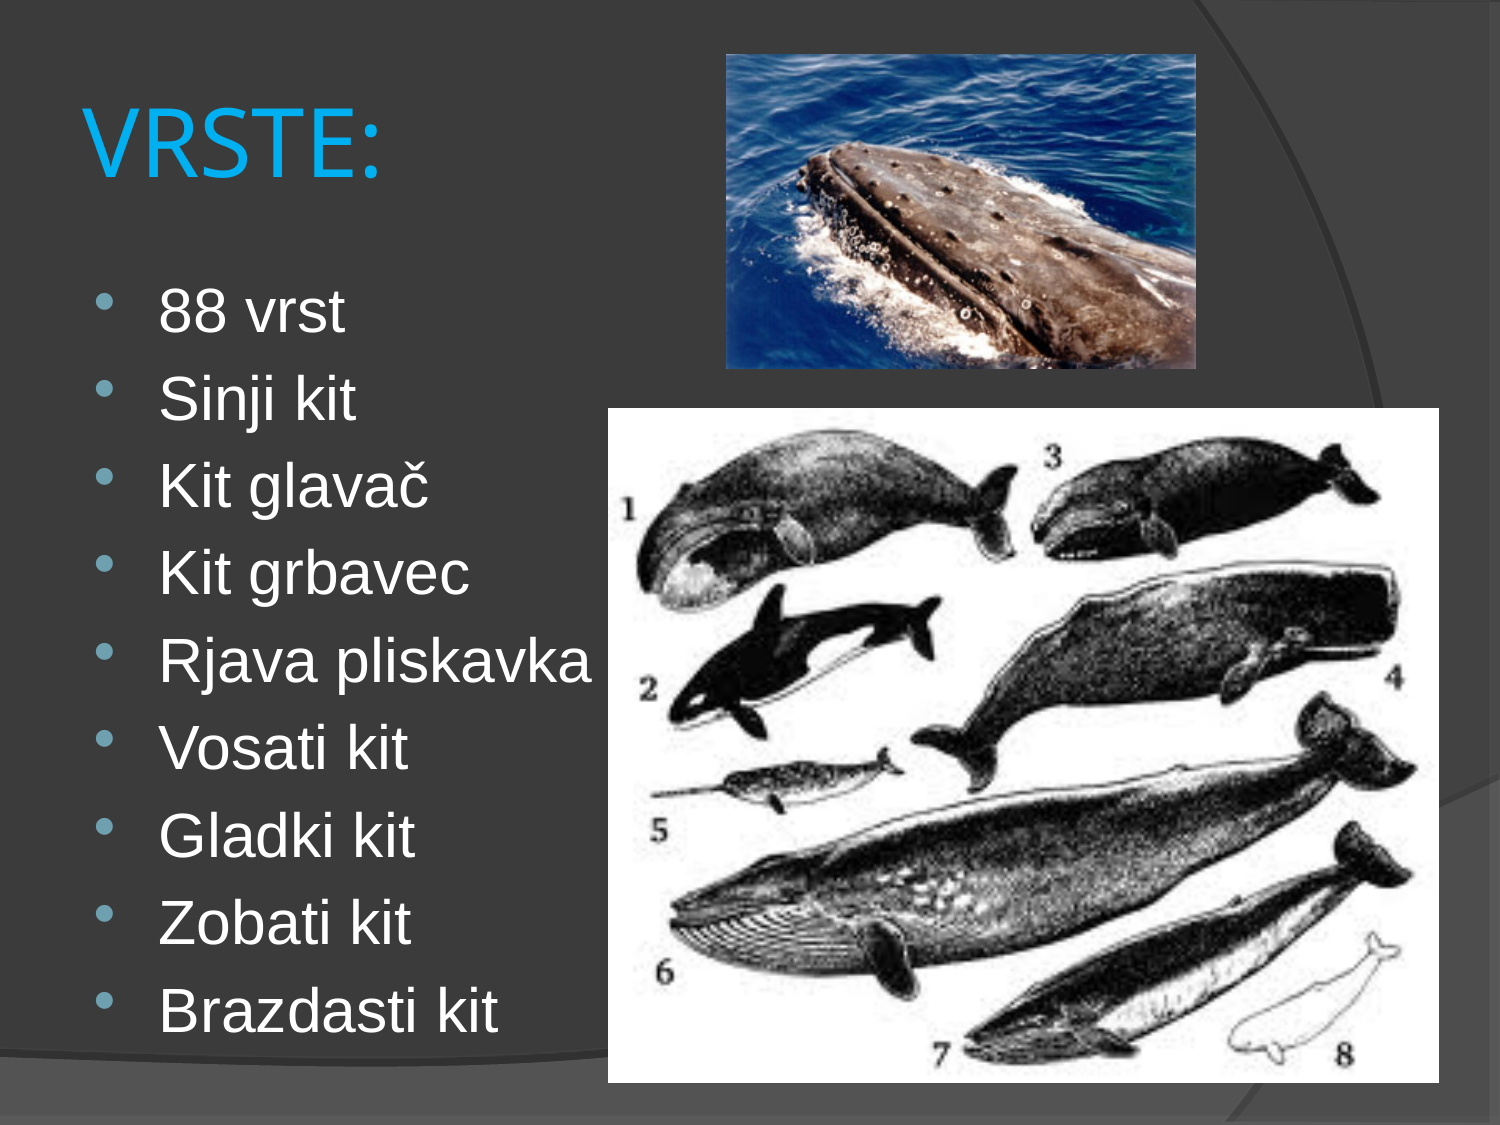

# VRSTE:
88 vrst
Sinji kit
Kit glavač
Kit grbavec
Rjava pliskavka
Vosati kit
Gladki kit
Zobati kit
Brazdasti kit